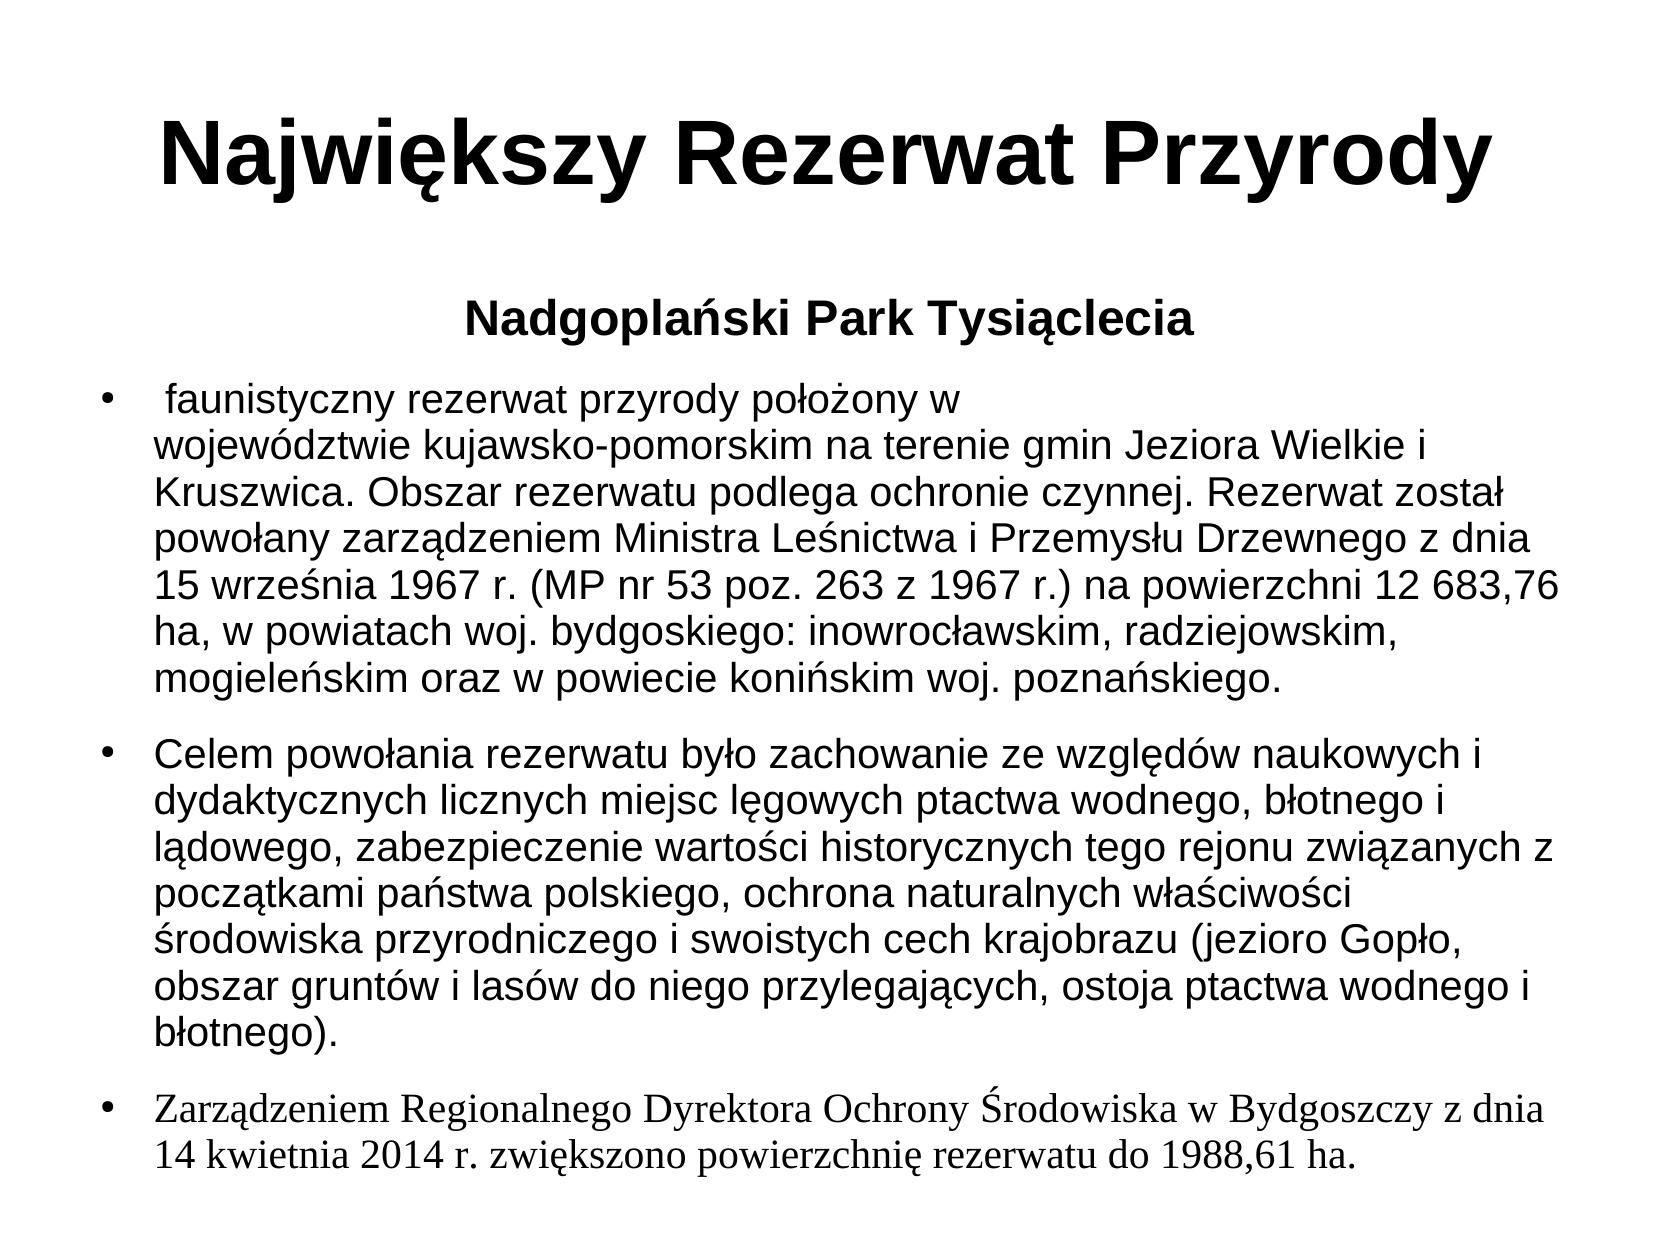

# Największy Rezerwat Przyrody
Nadgoplański Park Tysiąclecia
 faunistyczny rezerwat przyrody położony w województwie kujawsko-pomorskim na terenie gmin Jeziora Wielkie i Kruszwica. Obszar rezerwatu podlega ochronie czynnej. Rezerwat został powołany zarządzeniem Ministra Leśnictwa i Przemysłu Drzewnego z dnia 15 września 1967 r. (MP nr 53 poz. 263 z 1967 r.) na powierzchni 12 683,76 ha, w powiatach woj. bydgoskiego: inowrocławskim, radziejowskim, mogieleńskim oraz w powiecie konińskim woj. poznańskiego.
Celem powołania rezerwatu było zachowanie ze względów naukowych i dydaktycznych licznych miejsc lęgowych ptactwa wodnego, błotnego i lądowego, zabezpieczenie wartości historycznych tego rejonu związanych z początkami państwa polskiego, ochrona naturalnych właściwości środowiska przyrodniczego i swoistych cech krajobrazu (jezioro Gopło, obszar gruntów i lasów do niego przylegających, ostoja ptactwa wodnego i błotnego).
Zarządzeniem Regionalnego Dyrektora Ochrony Środowiska w Bydgoszczy z dnia 14 kwietnia 2014 r. zwiększono powierzchnię rezerwatu do 1988,61 ha.